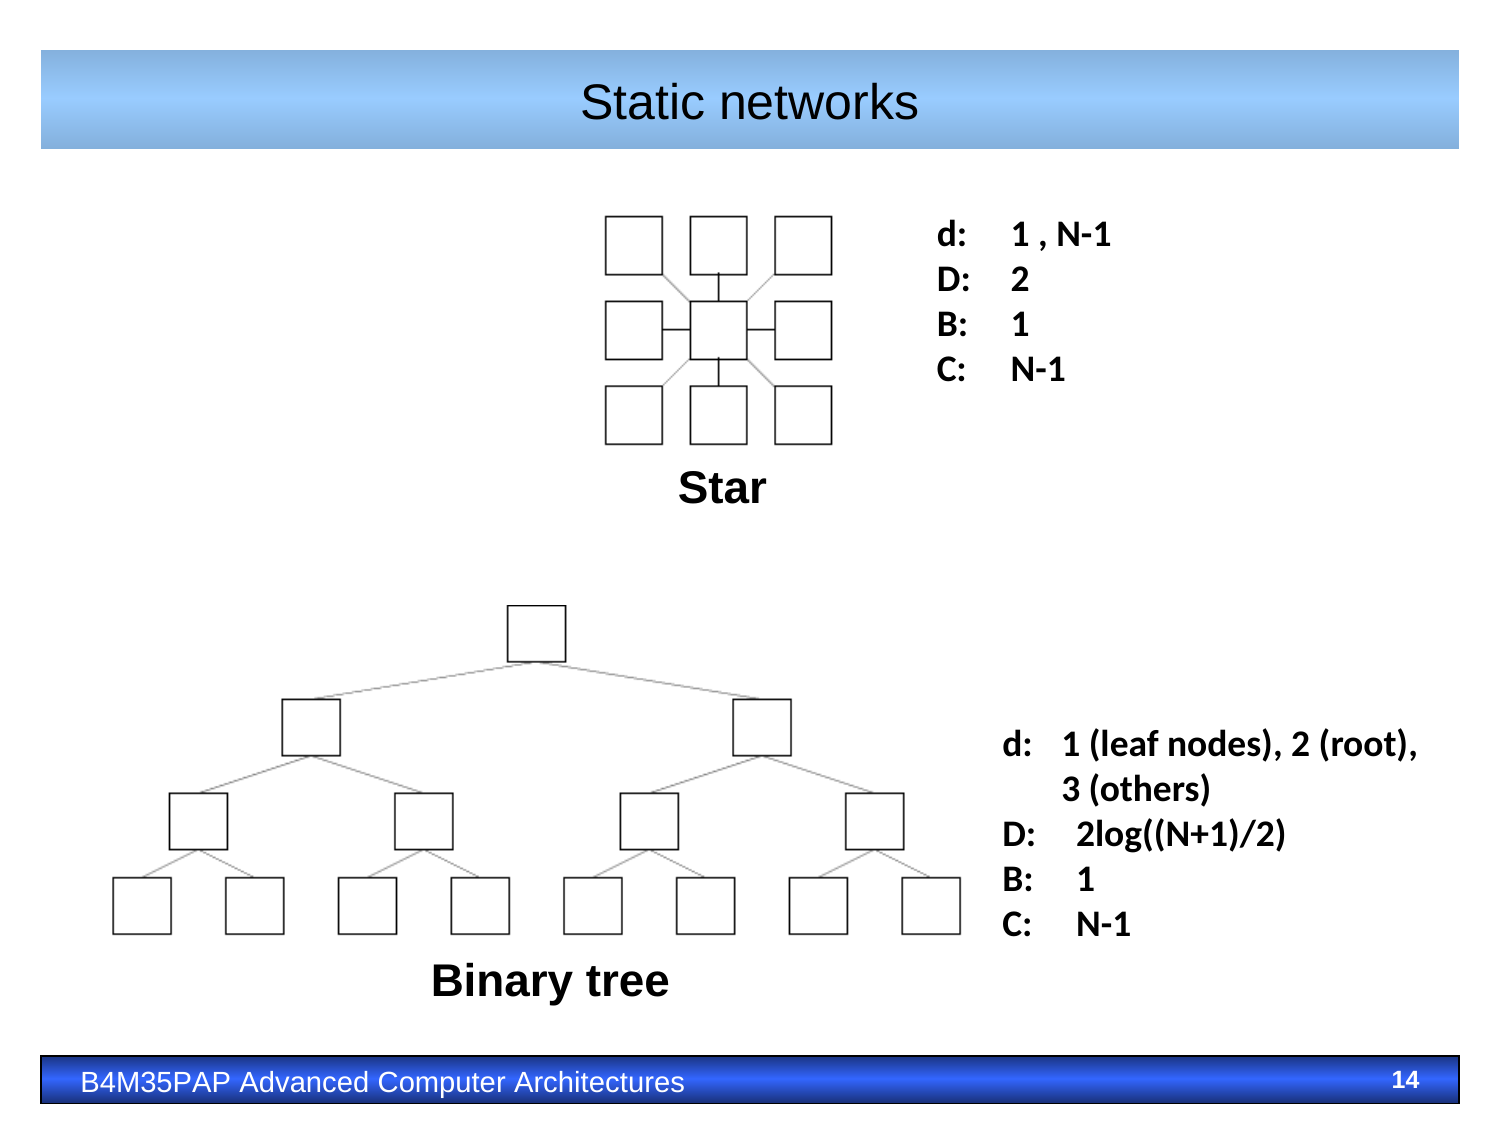

# Static networks
d:	1 , N-1
D:	2
B:	1
C:	N-1
Star
d:	1 (leaf nodes), 2 (root), 3 (others)
D:	2log((N+1)/2)
B:	1
C:	N-1
Binary tree